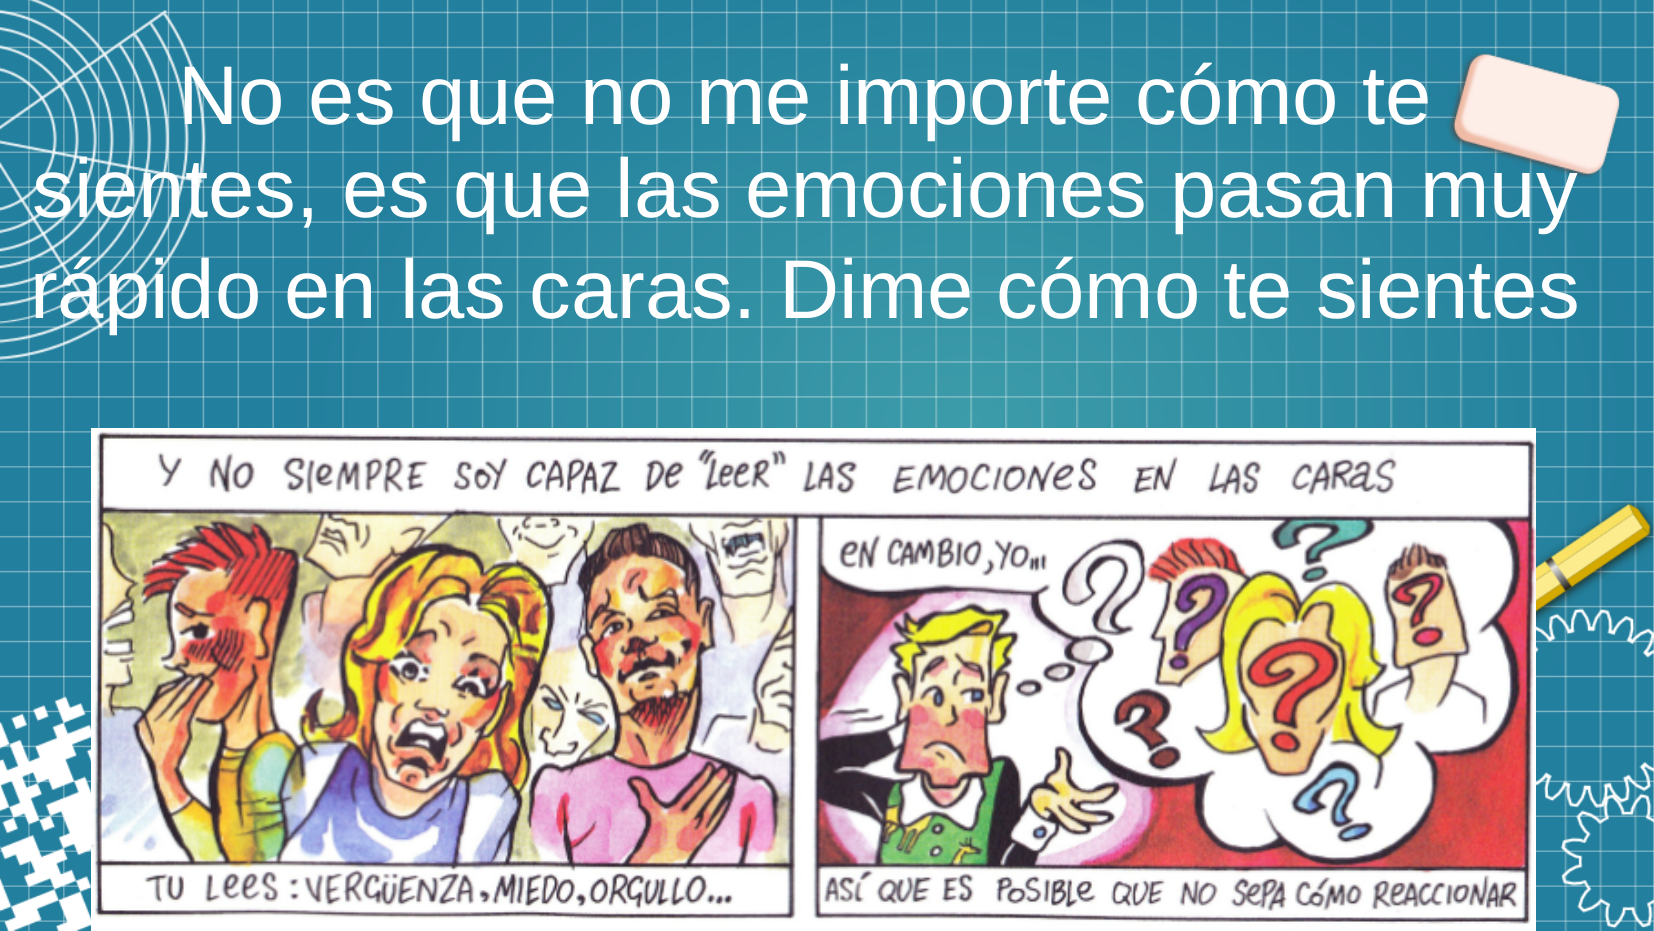

# No es que no me importe cómo te sientes, es que las emociones pasan muy rápido en las caras. Dime cómo te sientes